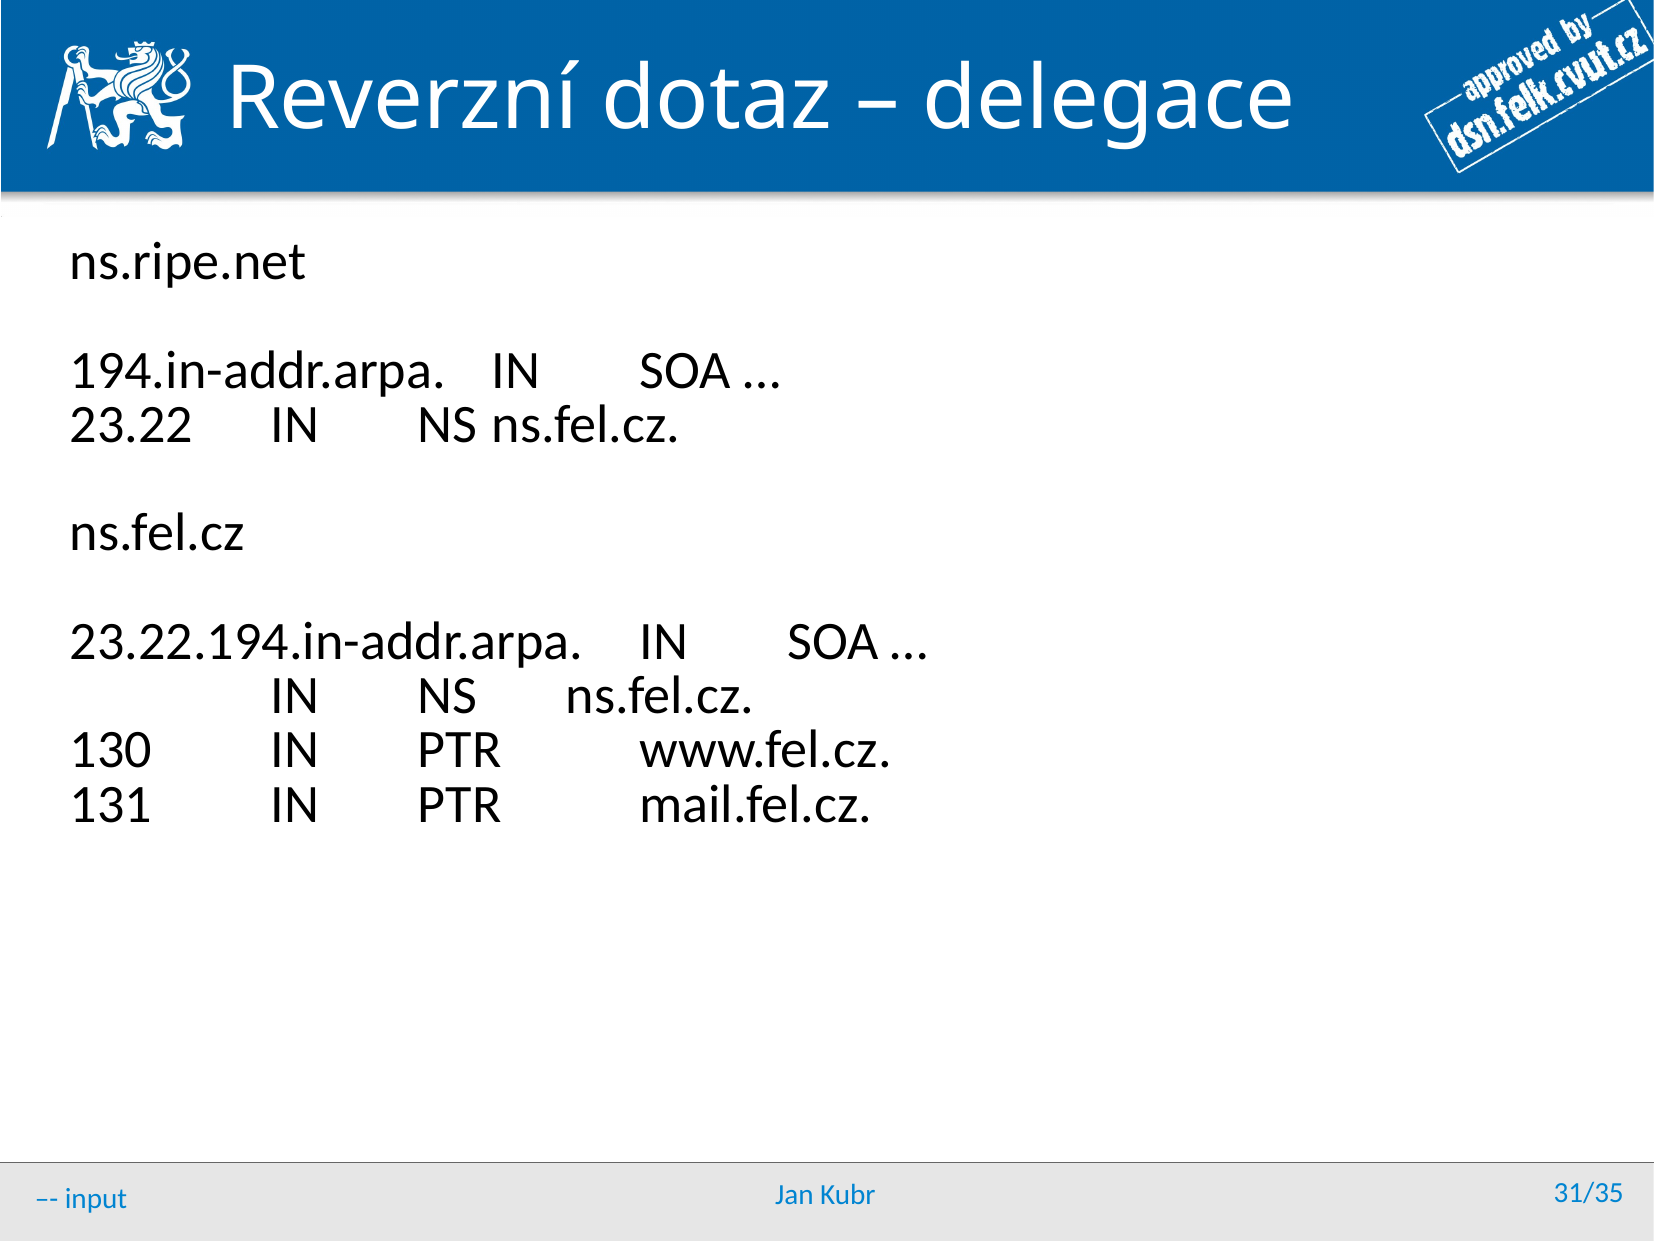

# Reverzní dotaz – delegace
ns.ripe.net
194.in-addr.arpa.	IN		SOA …
23.22		IN		NS	ns.fel.cz.
ns.fel.cz
23.22.194.in-addr.arpa.	IN		SOA …
 		IN		NS		ns.fel.cz.
130		IN		PTR		www.fel.cz.
131		IN		PTR		mail.fel.cz.
31
Jan Kubr
02/2006